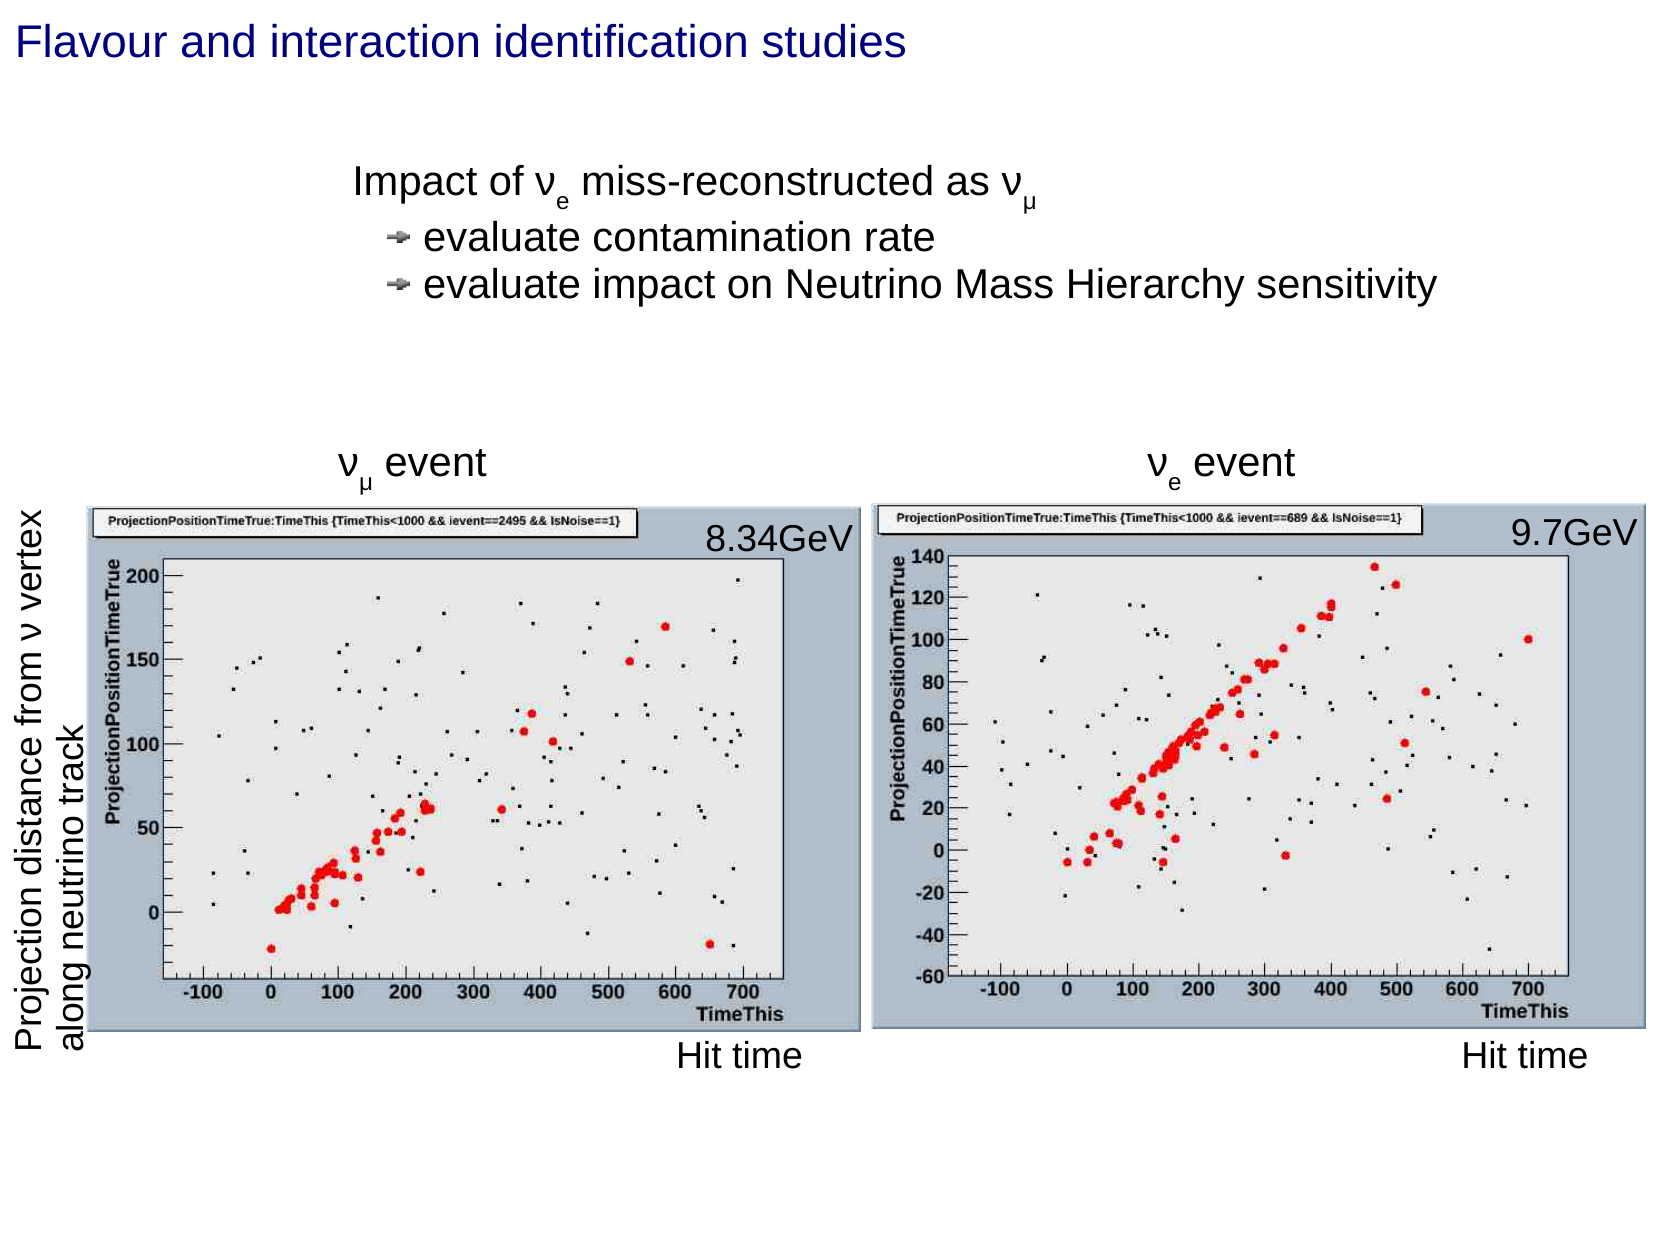

Flavour and interaction identification studies
Impact of νe miss-reconstructed as νμ
evaluate contamination rate
evaluate impact on Neutrino Mass Hierarchy sensitivity
νμ event
νe event
9.7GeV
8.34GeV
Projection distance from ν vertex
along neutrino track
Hit time
Hit time